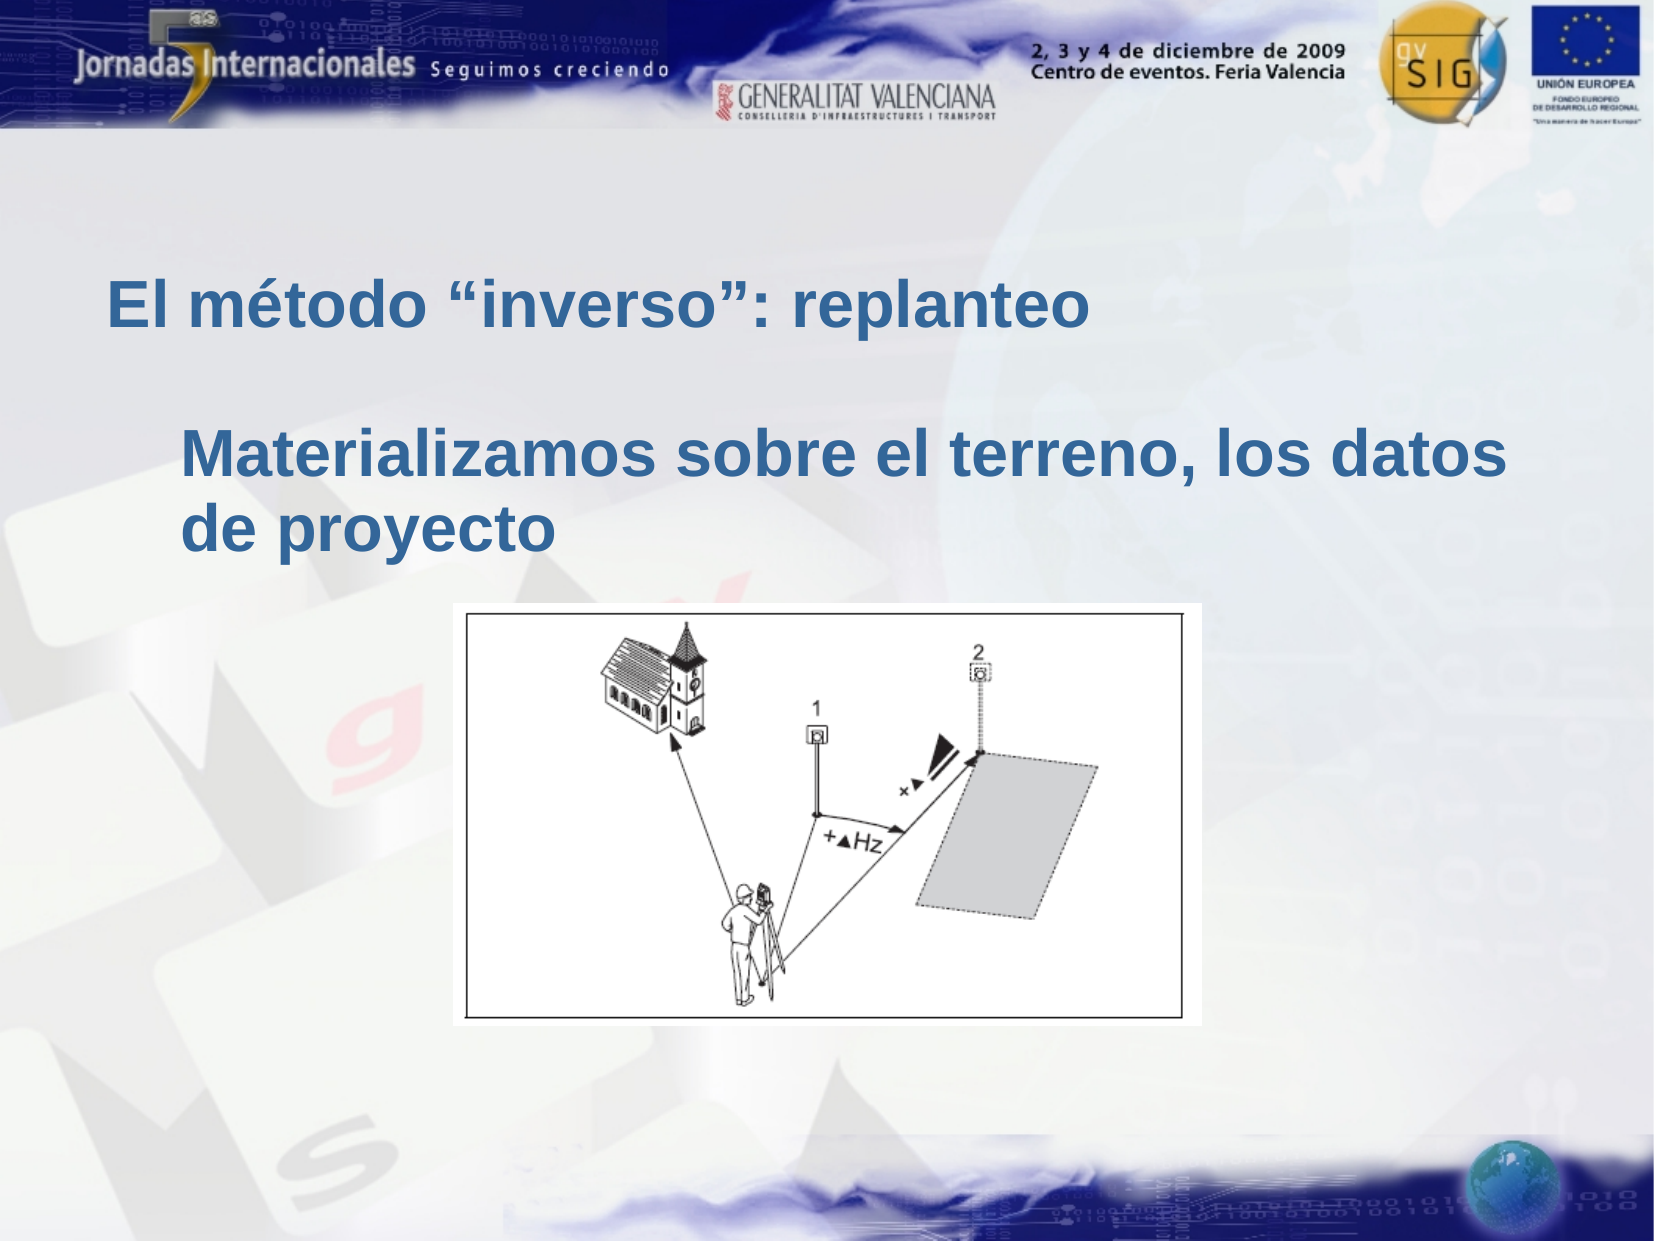

El método “inverso”: replanteo
	Materializamos sobre el terreno, los datos 		de proyecto